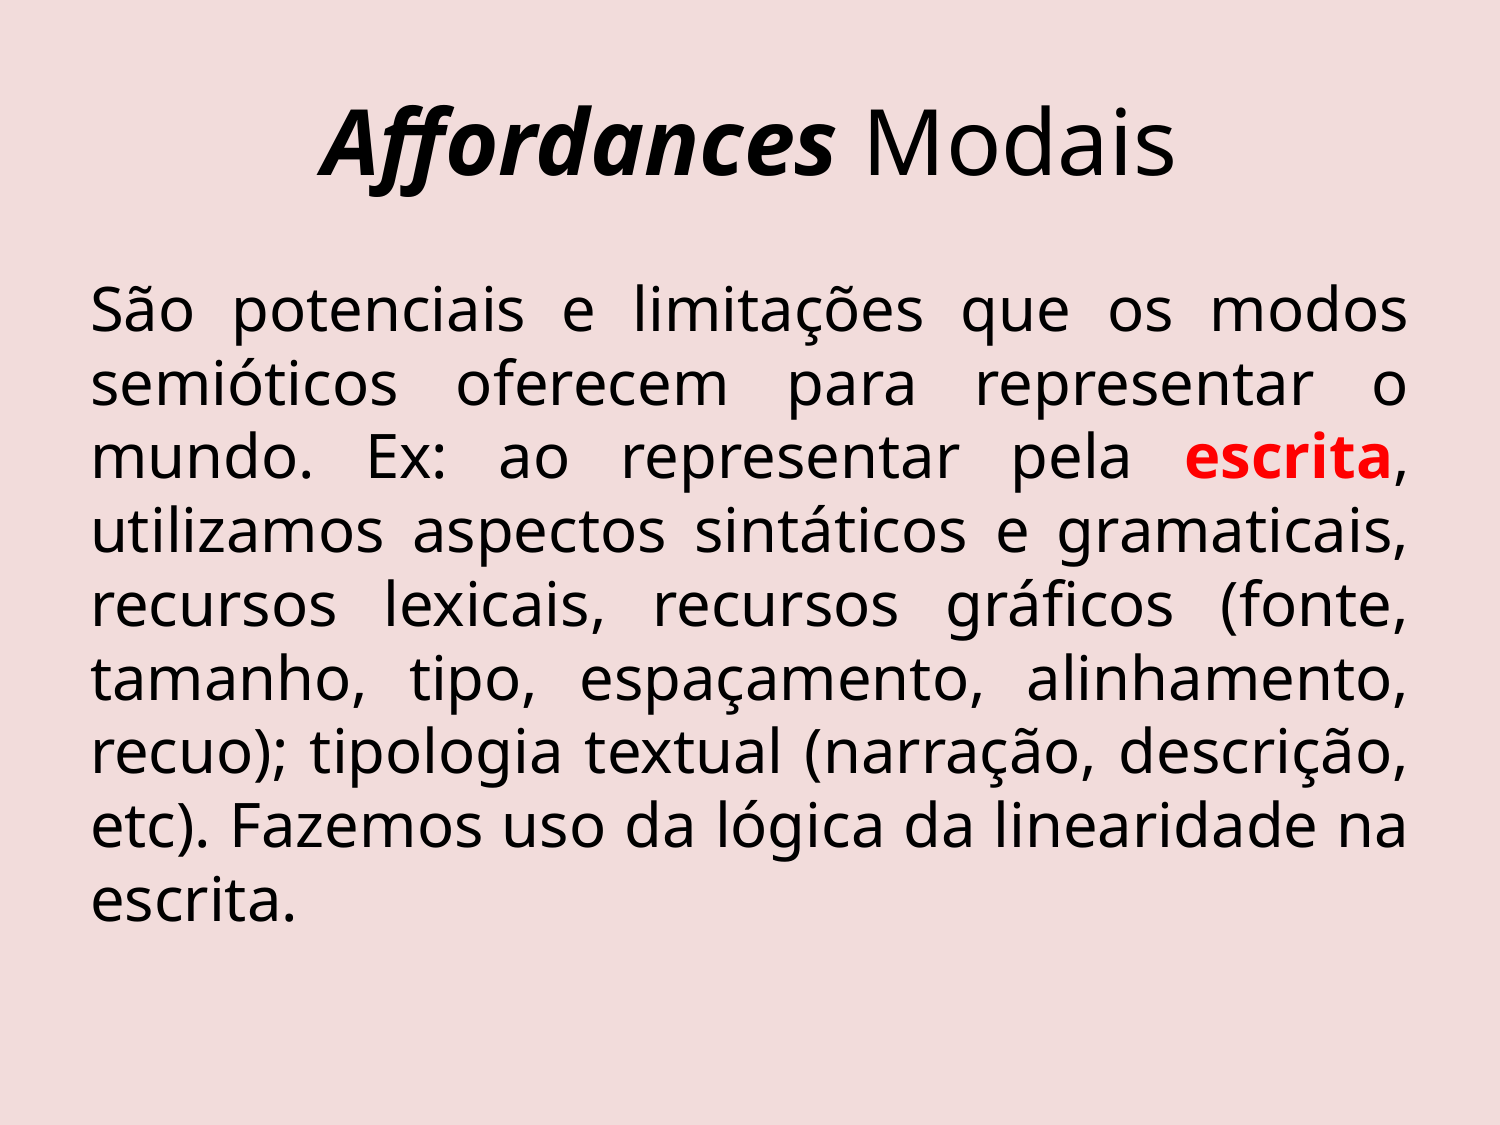

# Affordances Modais
São potenciais e limitações que os modos semióticos oferecem para representar o mundo. Ex: ao representar pela escrita, utilizamos aspectos sintáticos e gramaticais, recursos lexicais, recursos gráficos (fonte, tamanho, tipo, espaçamento, alinhamento, recuo); tipologia textual (narração, descrição, etc). Fazemos uso da lógica da linearidade na escrita.